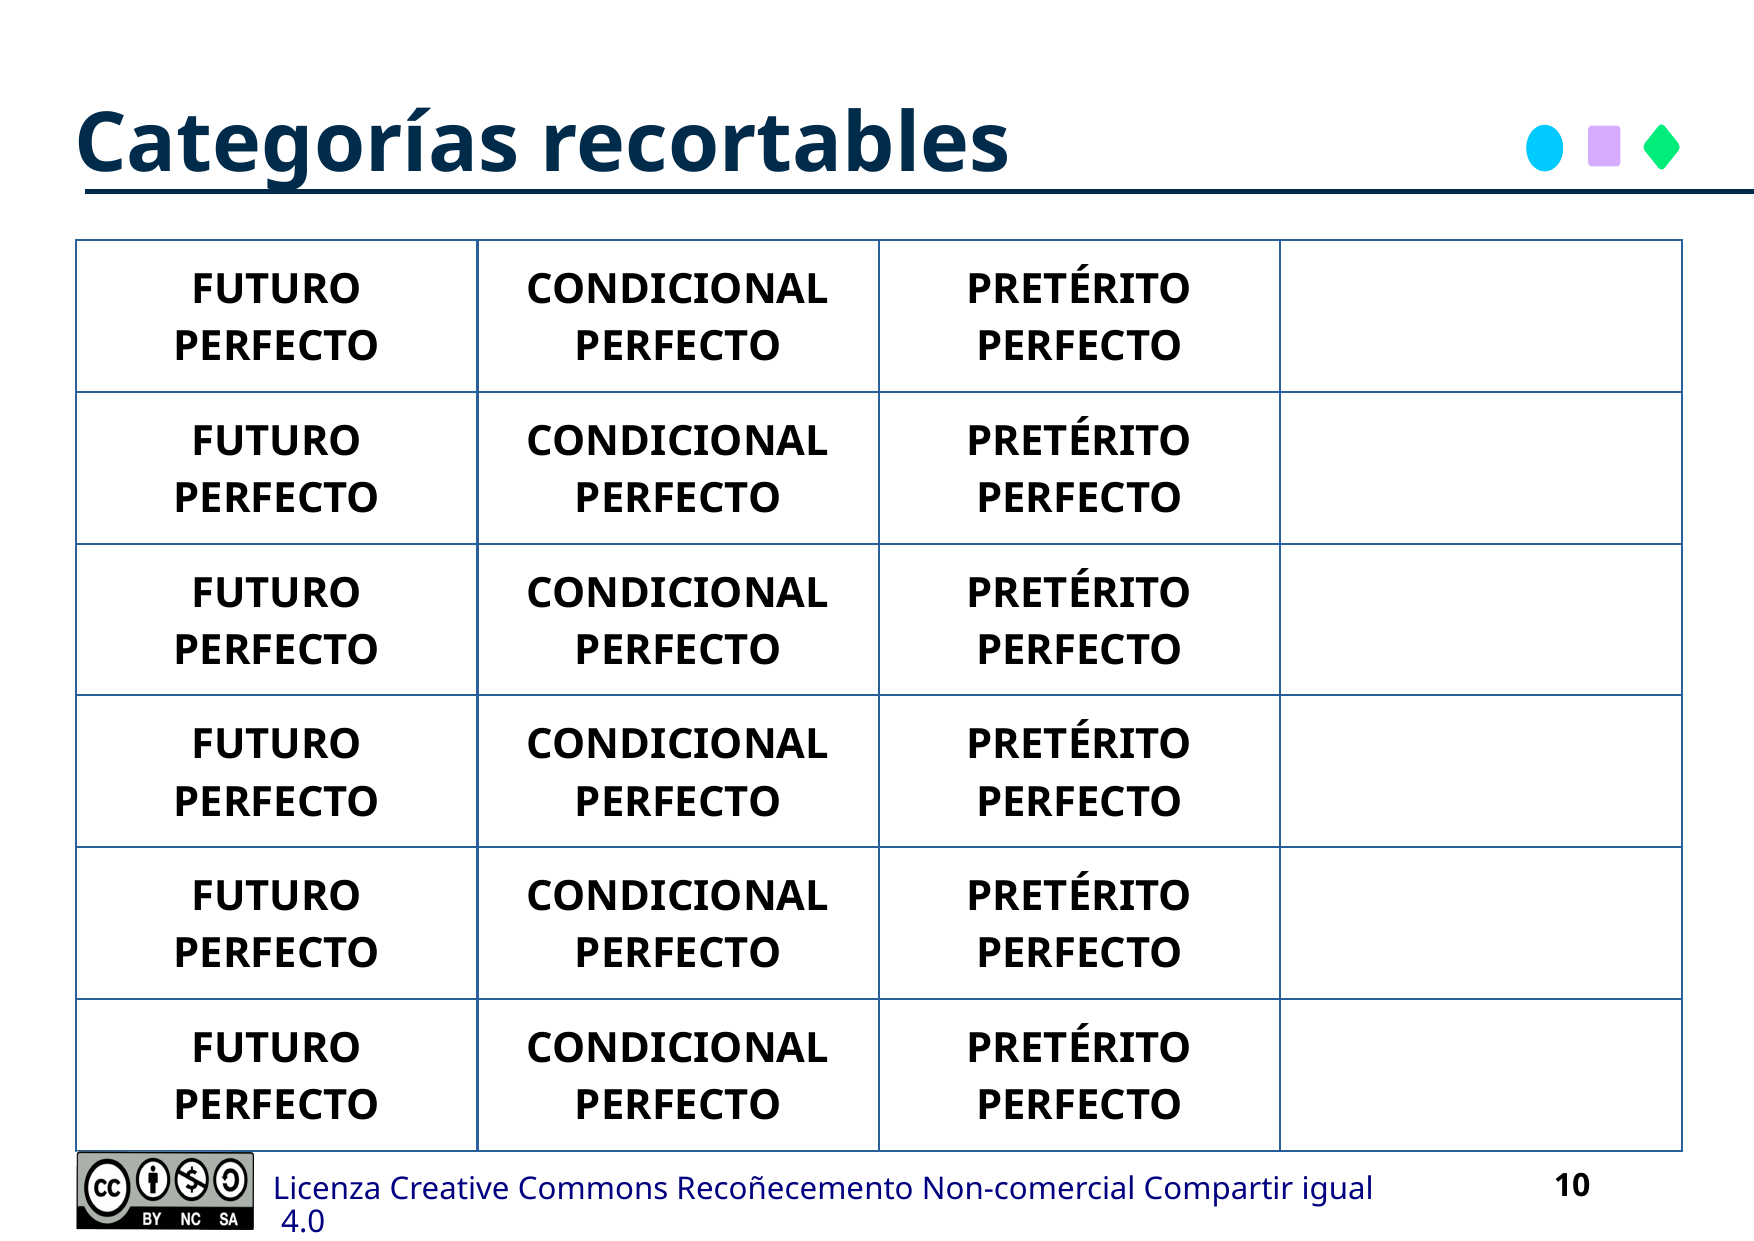

# Categorías recortables
| FUTURO PERFECTO | CONDICIONAL PERFECTO | PRETÉRITO PERFECTO | |
| --- | --- | --- | --- |
| FUTURO PERFECTO | CONDICIONAL PERFECTO | PRETÉRITO PERFECTO | |
| FUTURO PERFECTO | CONDICIONAL PERFECTO | PRETÉRITO PERFECTO | |
| FUTURO PERFECTO | CONDICIONAL PERFECTO | PRETÉRITO PERFECTO | |
| FUTURO PERFECTO | CONDICIONAL PERFECTO | PRETÉRITO PERFECTO | |
| FUTURO PERFECTO | CONDICIONAL PERFECTO | PRETÉRITO PERFECTO | |
Licenza Creative Commons Recoñecemento Non-comercial Compartir igual 4.0